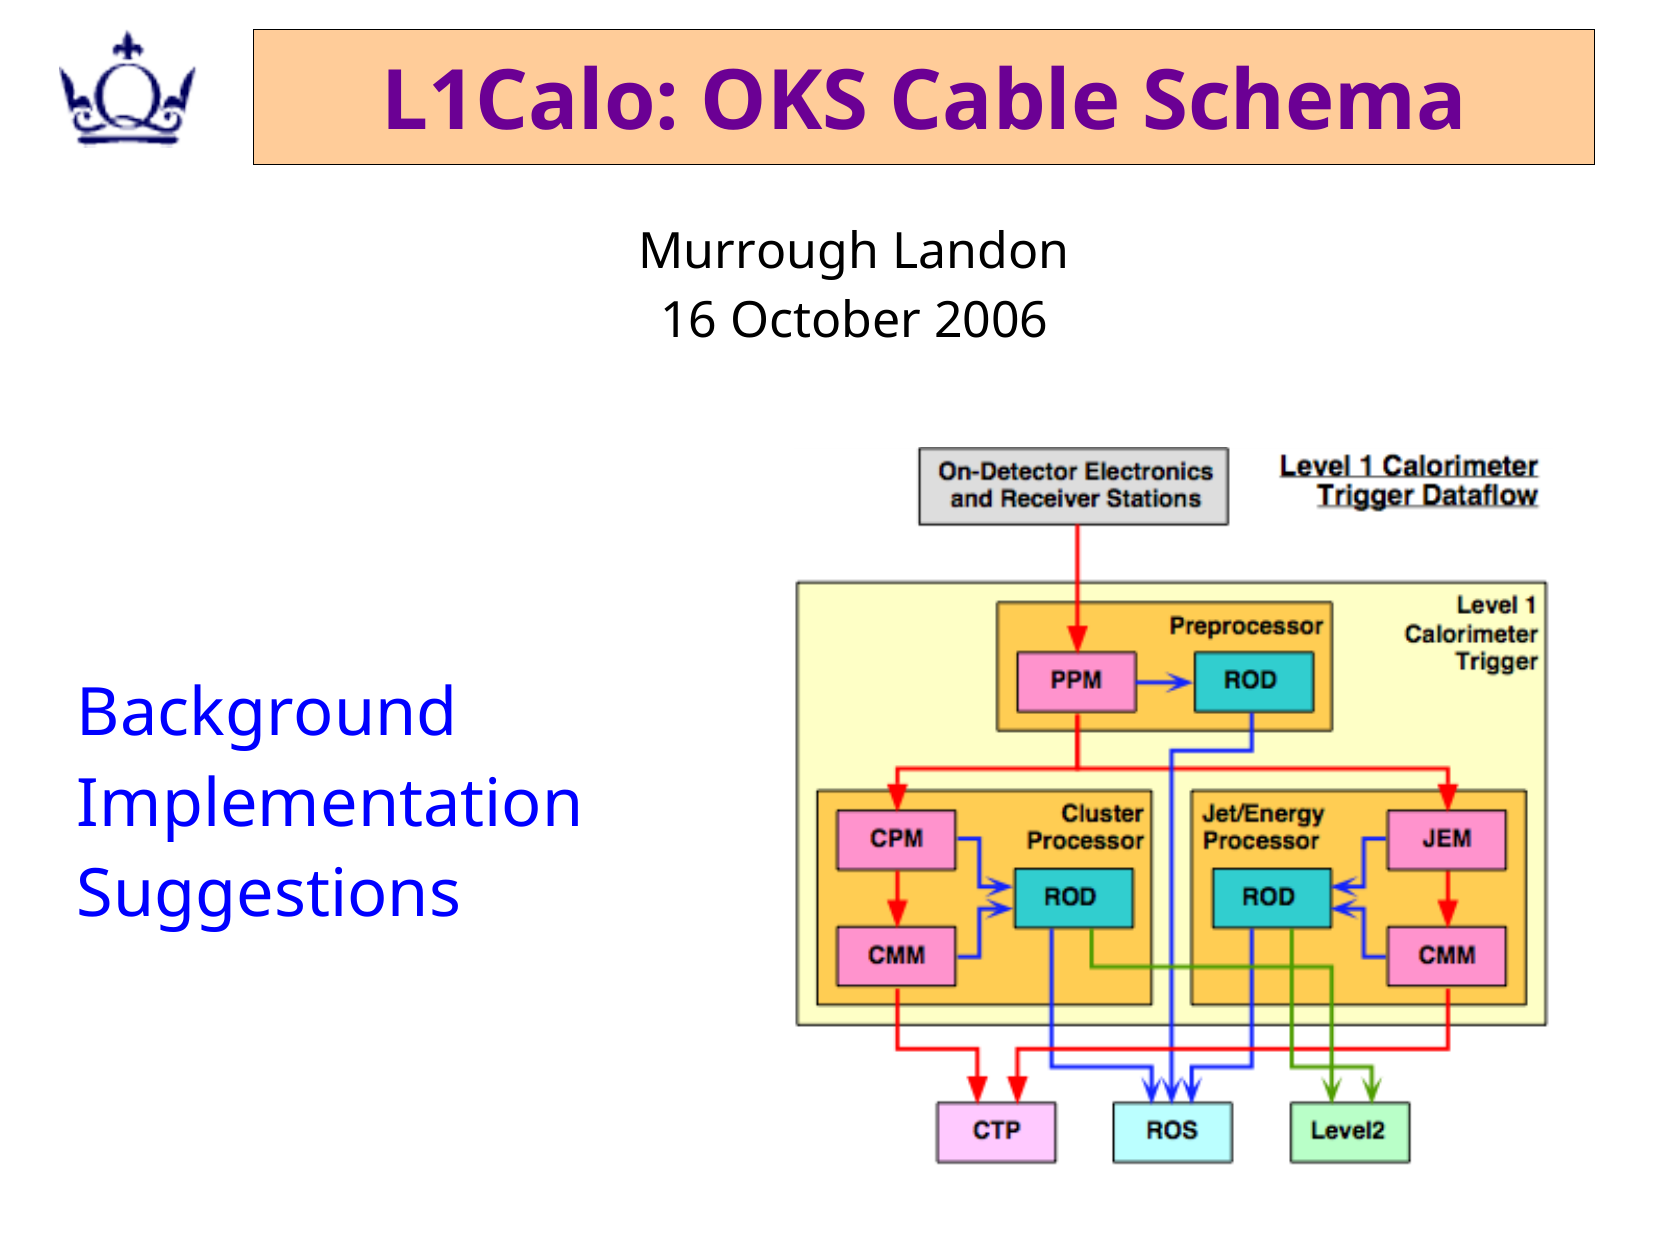

# L1Calo: OKS Cable Schema
Murrough Landon
16 October 2006
Background
Implementation
Suggestions